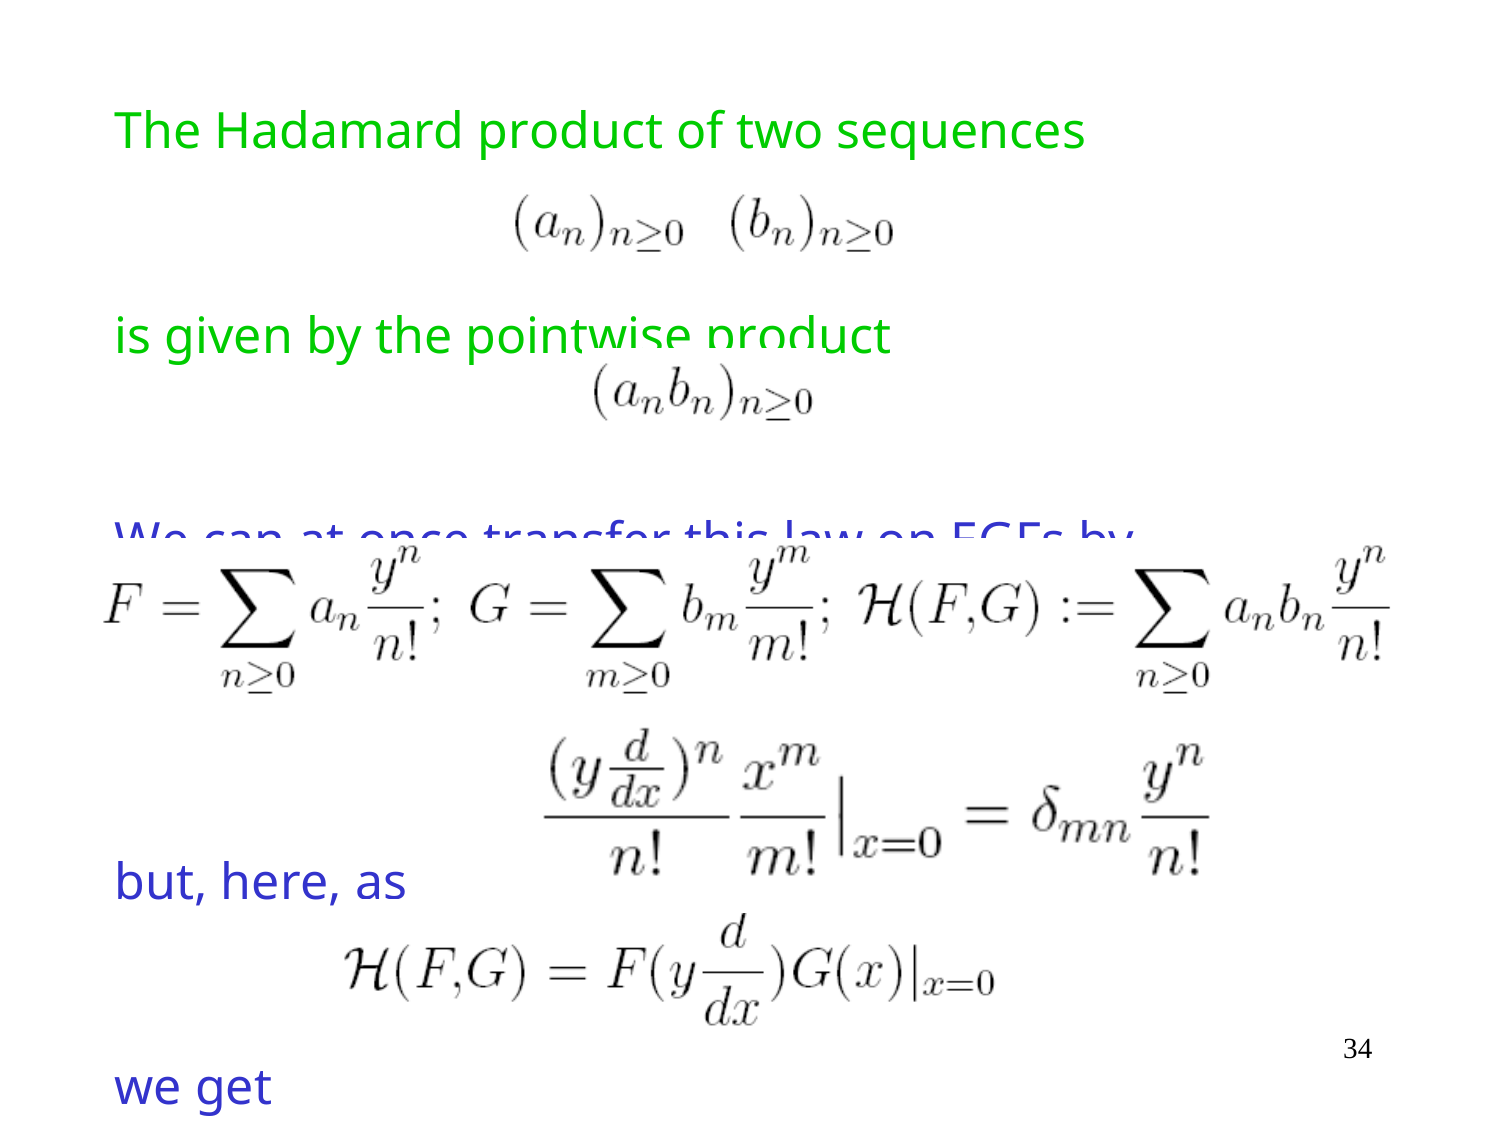

The Hadamard product of two sequences
is given by the pointwise product
We can at once transfer this law on EGFs by
but, here, as
we get
34